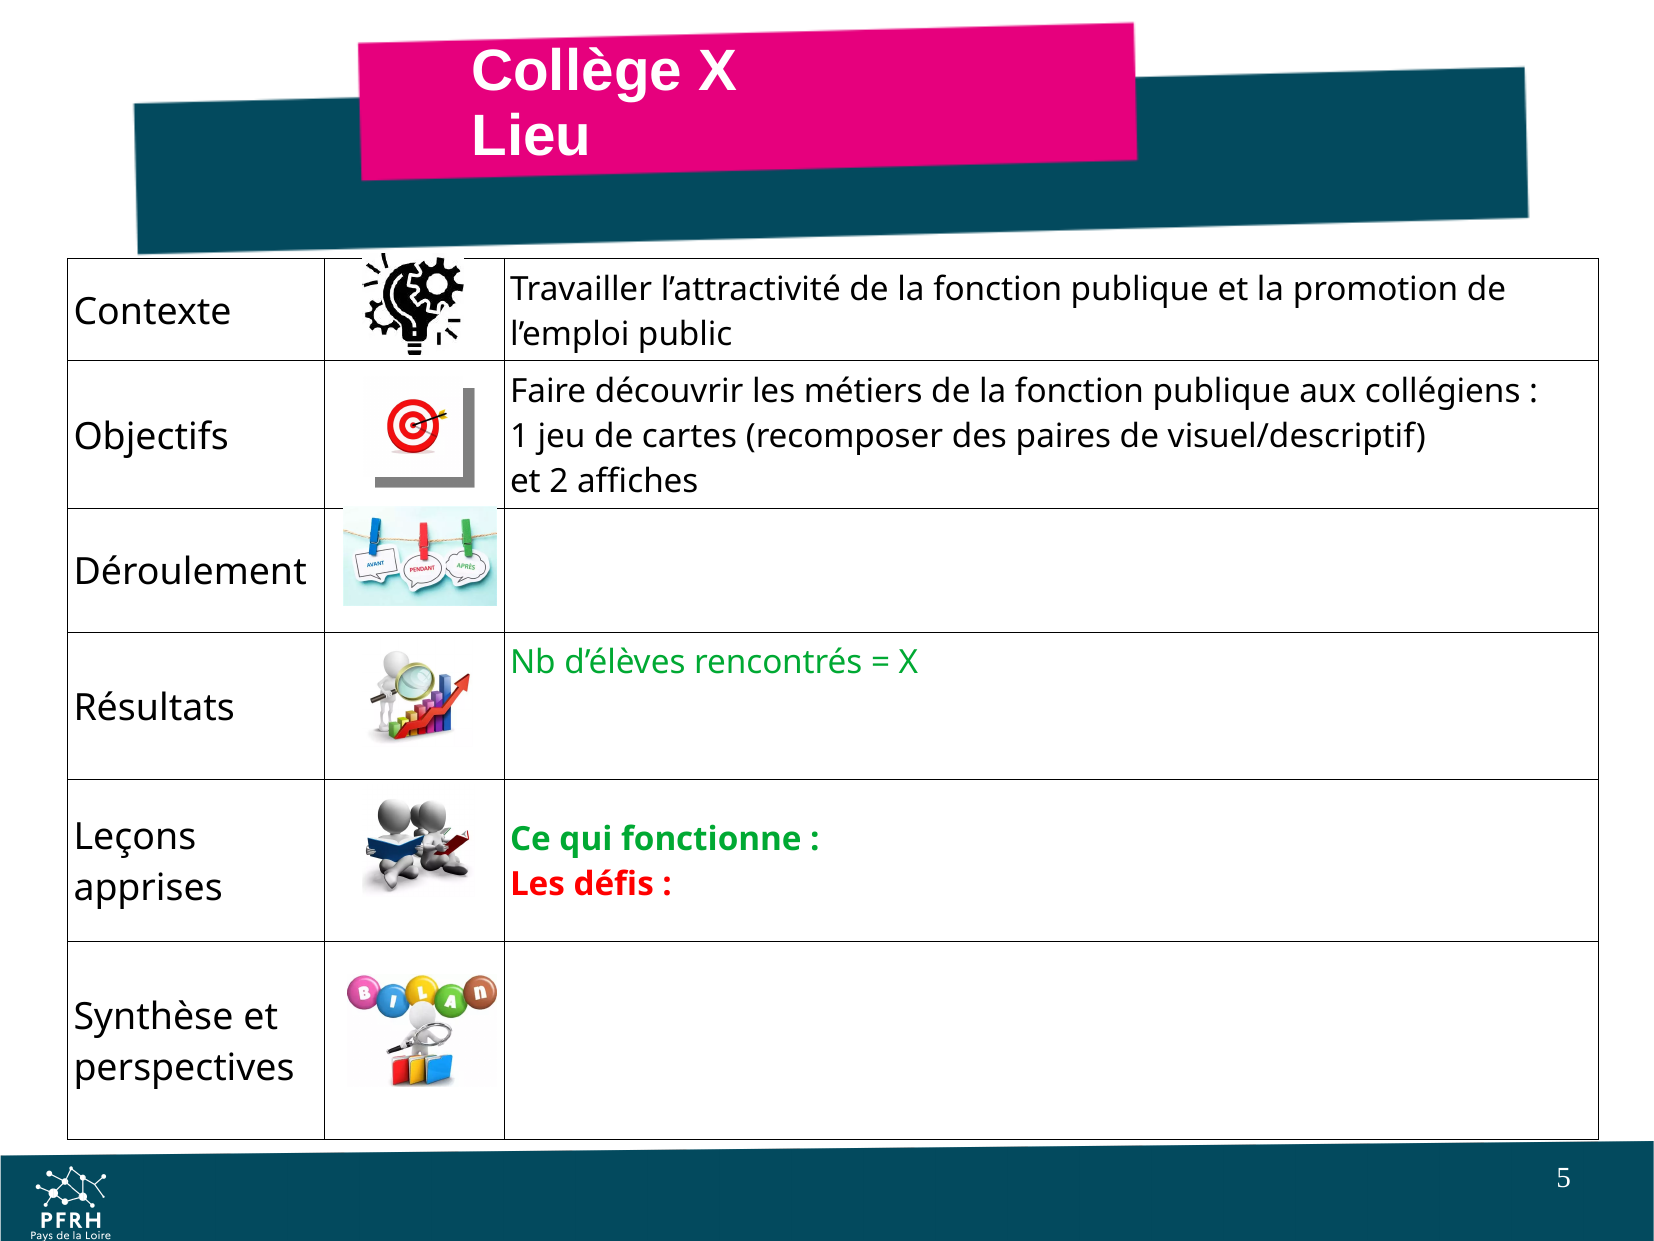

Collège X
Lieu
| Contexte | | Travailler l’attractivité de la fonction publique et la promotion de l’emploi public |
| --- | --- | --- |
| Objectifs | | Faire découvrir les métiers de la fonction publique aux collégiens : 1 jeu de cartes (recomposer des paires de visuel/descriptif) et 2 affiches |
| Déroulement | | |
| Résultats | | Nb d’élèves rencontrés = X |
| Leçons apprises | | Ce qui fonctionne : Les défis : |
| Synthèse et perspectives | | |